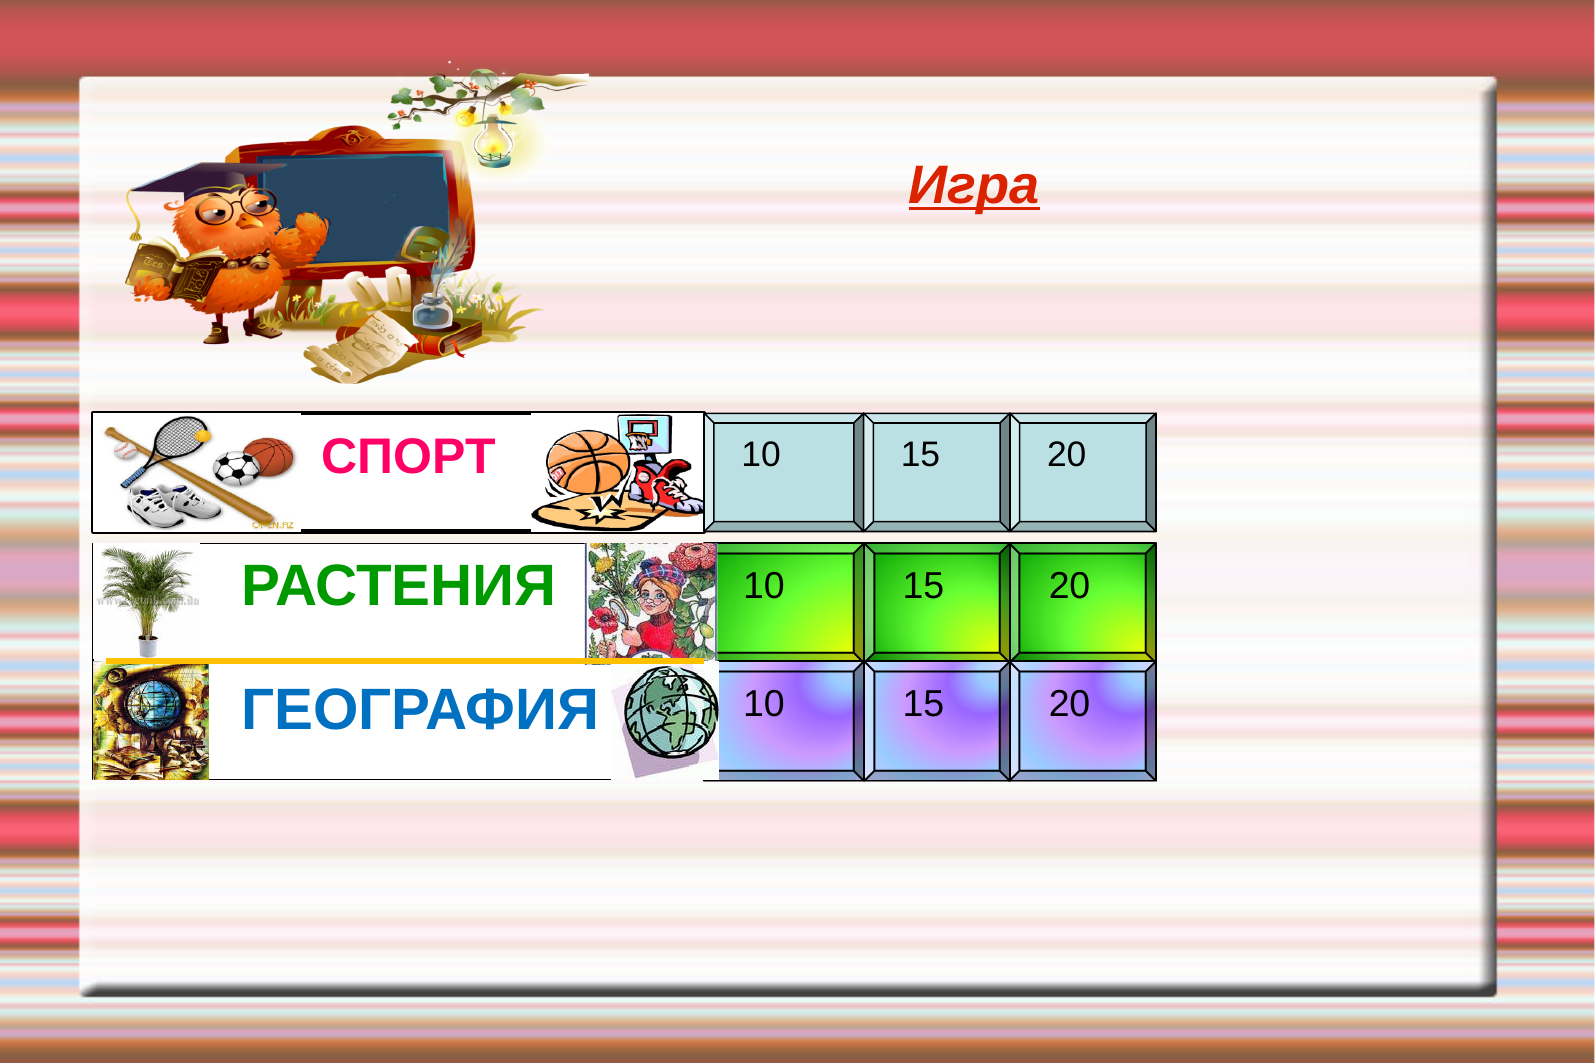

Игра
10
15
20
| СПОРТ | | | |
| --- | --- | --- | --- |
| РАСТЕНИЯ | | | |
| ГЕОГРАФИЯ | | | |
10
15
20
10
15
20